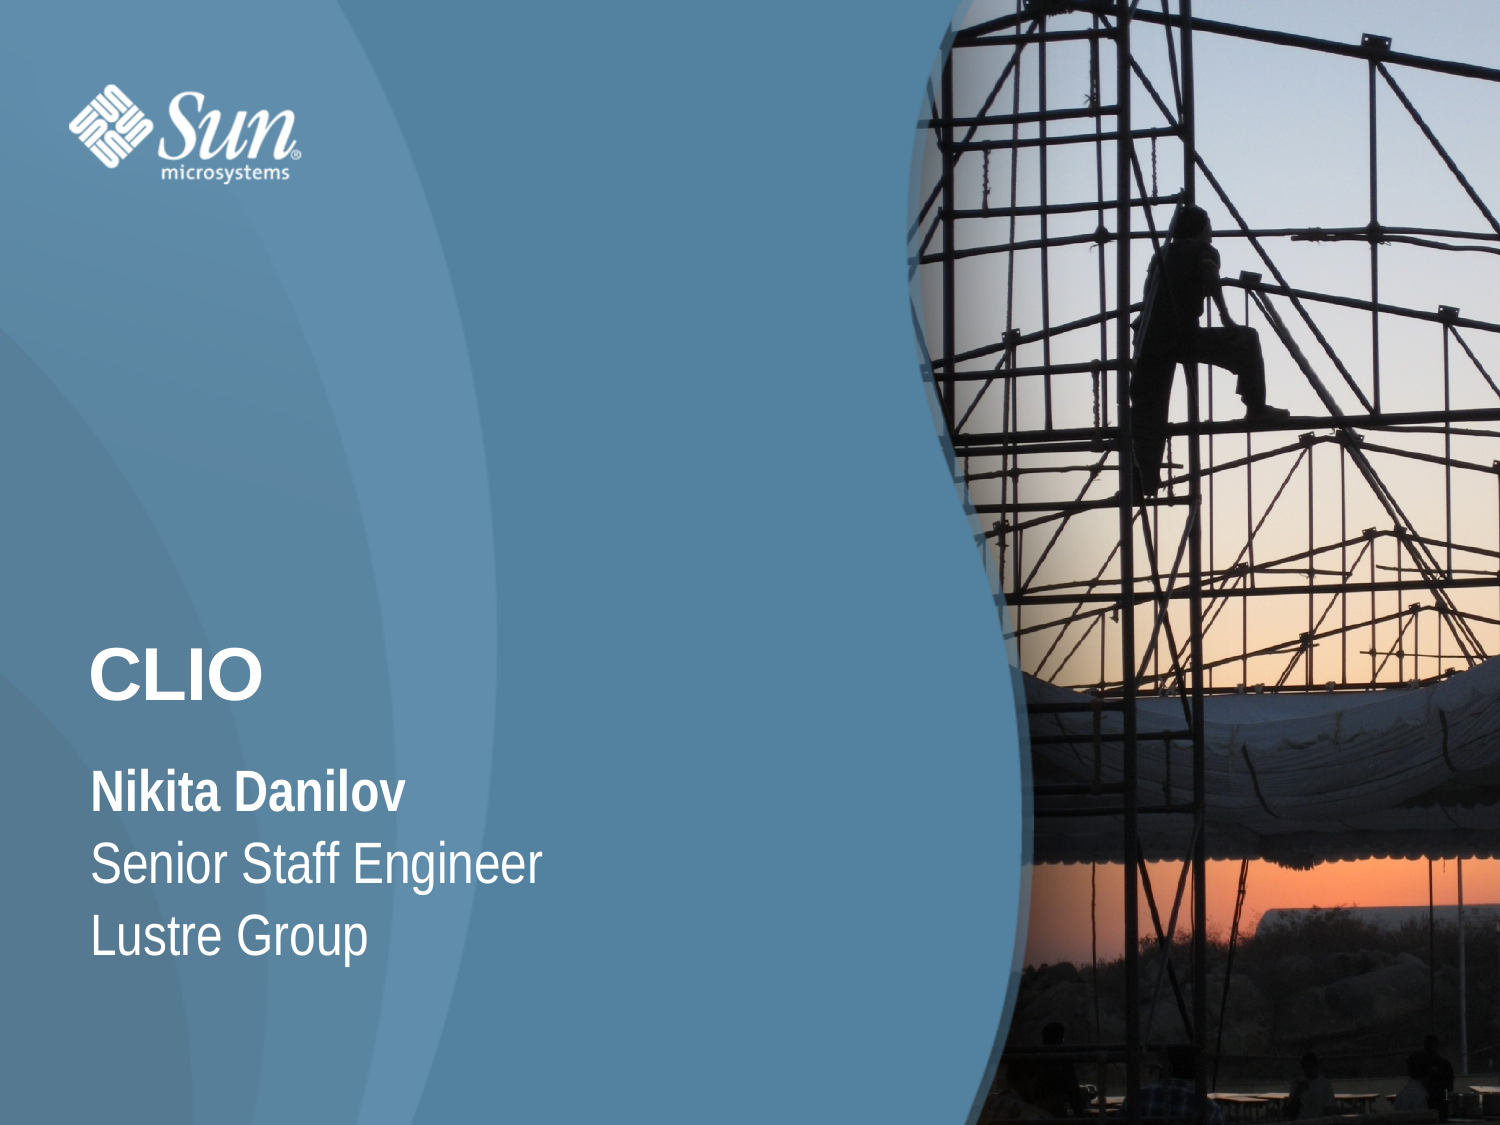

# CLIO
Nikita Danilov
Senior Staff Engineer
Lustre Group